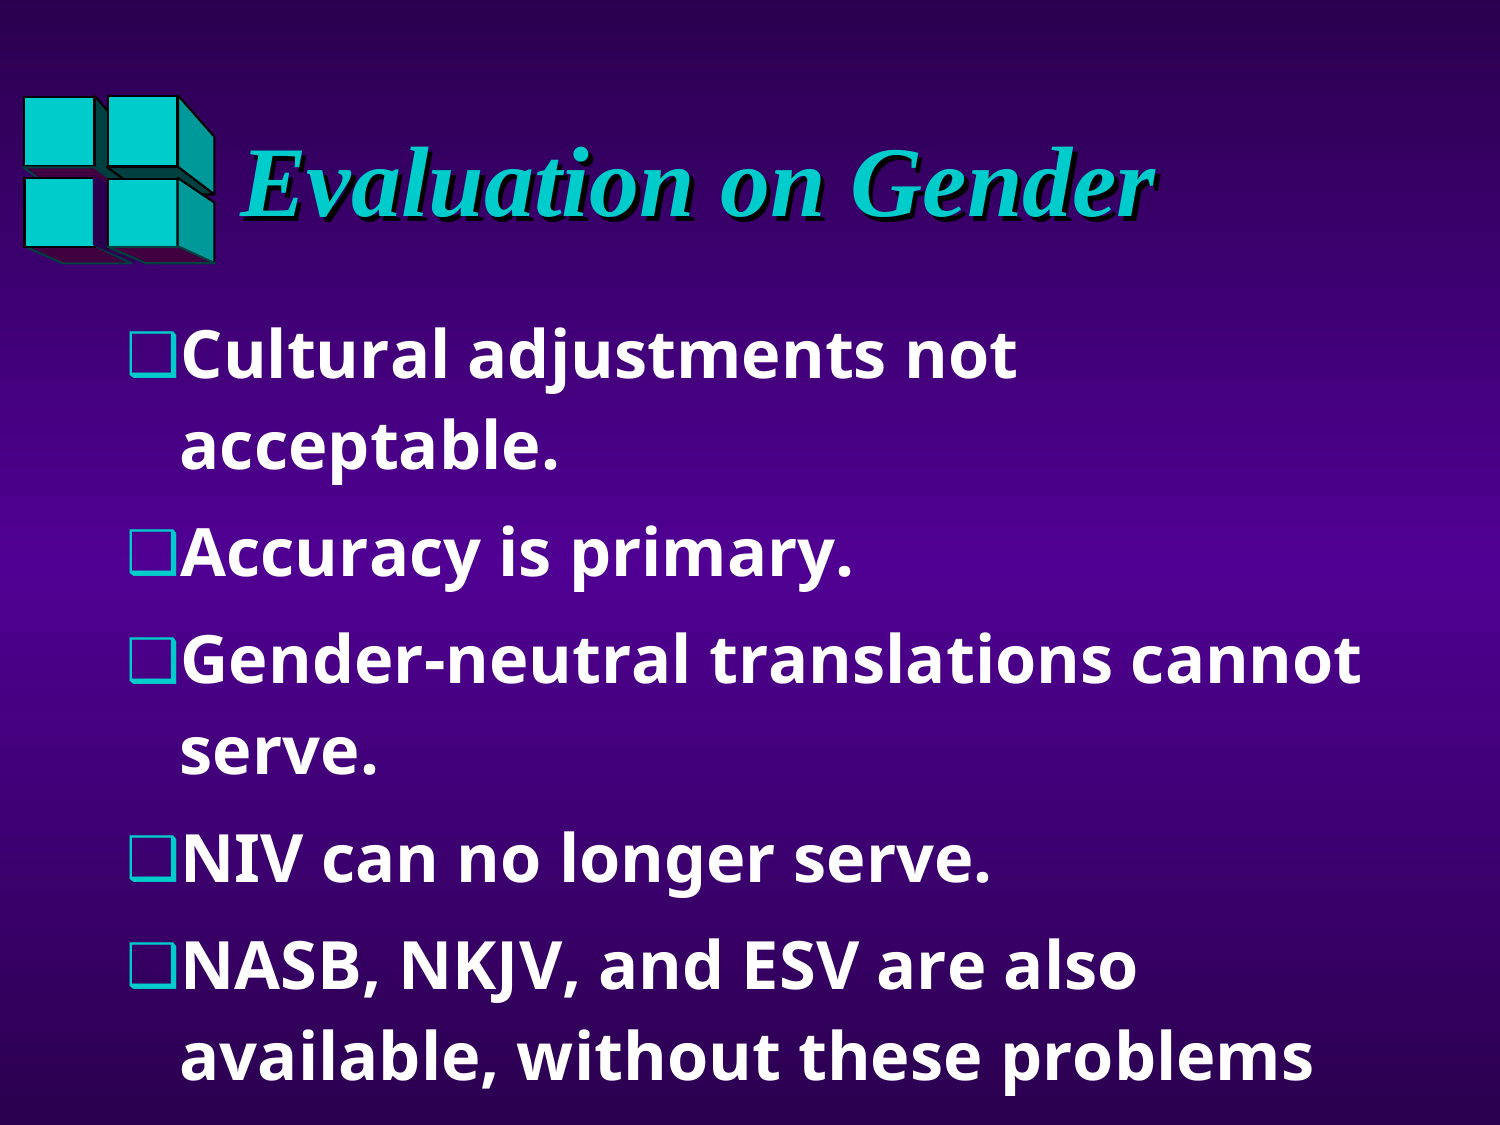

# Evaluation on Gender
Cultural adjustments not acceptable.
Accuracy is primary.
Gender-neutral translations cannot serve.
NIV can no longer serve.
NASB, NKJV, and ESV are also available, without these problems